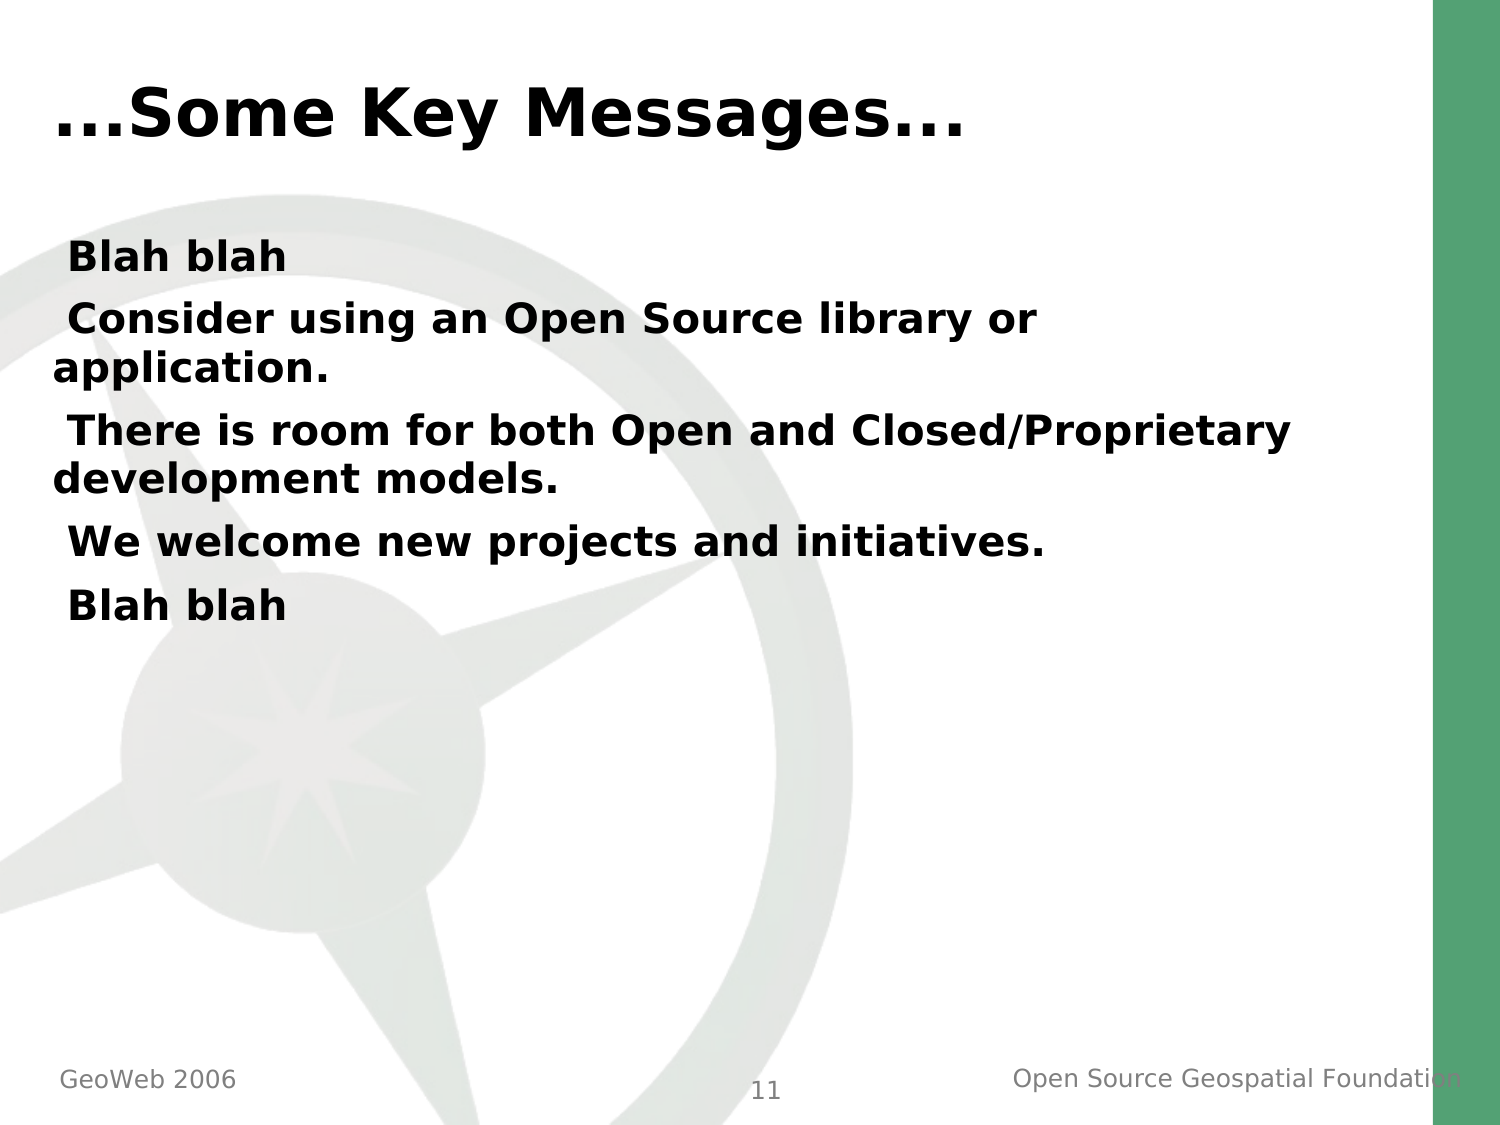

# ...Some Key Messages...
 Blah blah
 Consider using an Open Source library or application.
 There is room for both Open and Closed/Proprietary development models.
 We welcome new projects and initiatives.
 Blah blah
Title of the presentation